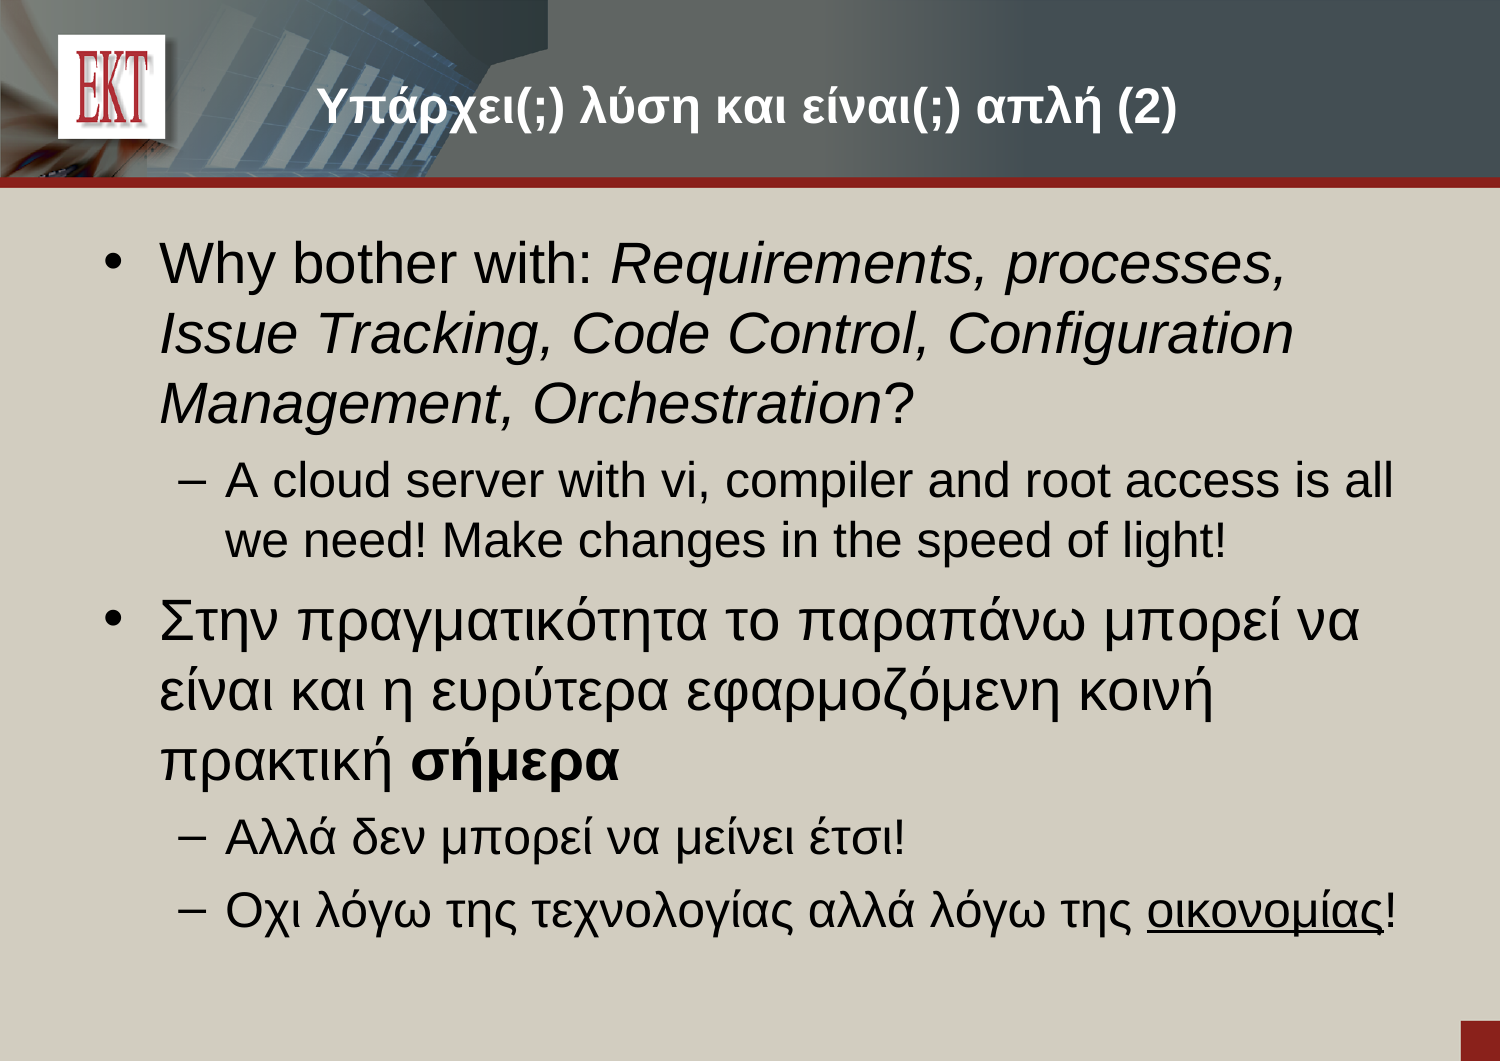

# Υπάρχει(;) λύση και είναι(;) απλή (2)
Why bother with: Requirements, processes, Issue Tracking, Code Control, Configuration Management, Orchestration?
A cloud server with vi, compiler and root access is all we need! Make changes in the speed of light!
Στην πραγματικότητα το παραπάνω μπορεί να είναι και η ευρύτερα εφαρμοζόμενη κοινή πρακτική σήμερα
Αλλά δεν μπορεί να μείνει έτσι!
Οχι λόγω της τεχνολογίας αλλά λόγω της οικονομίας!